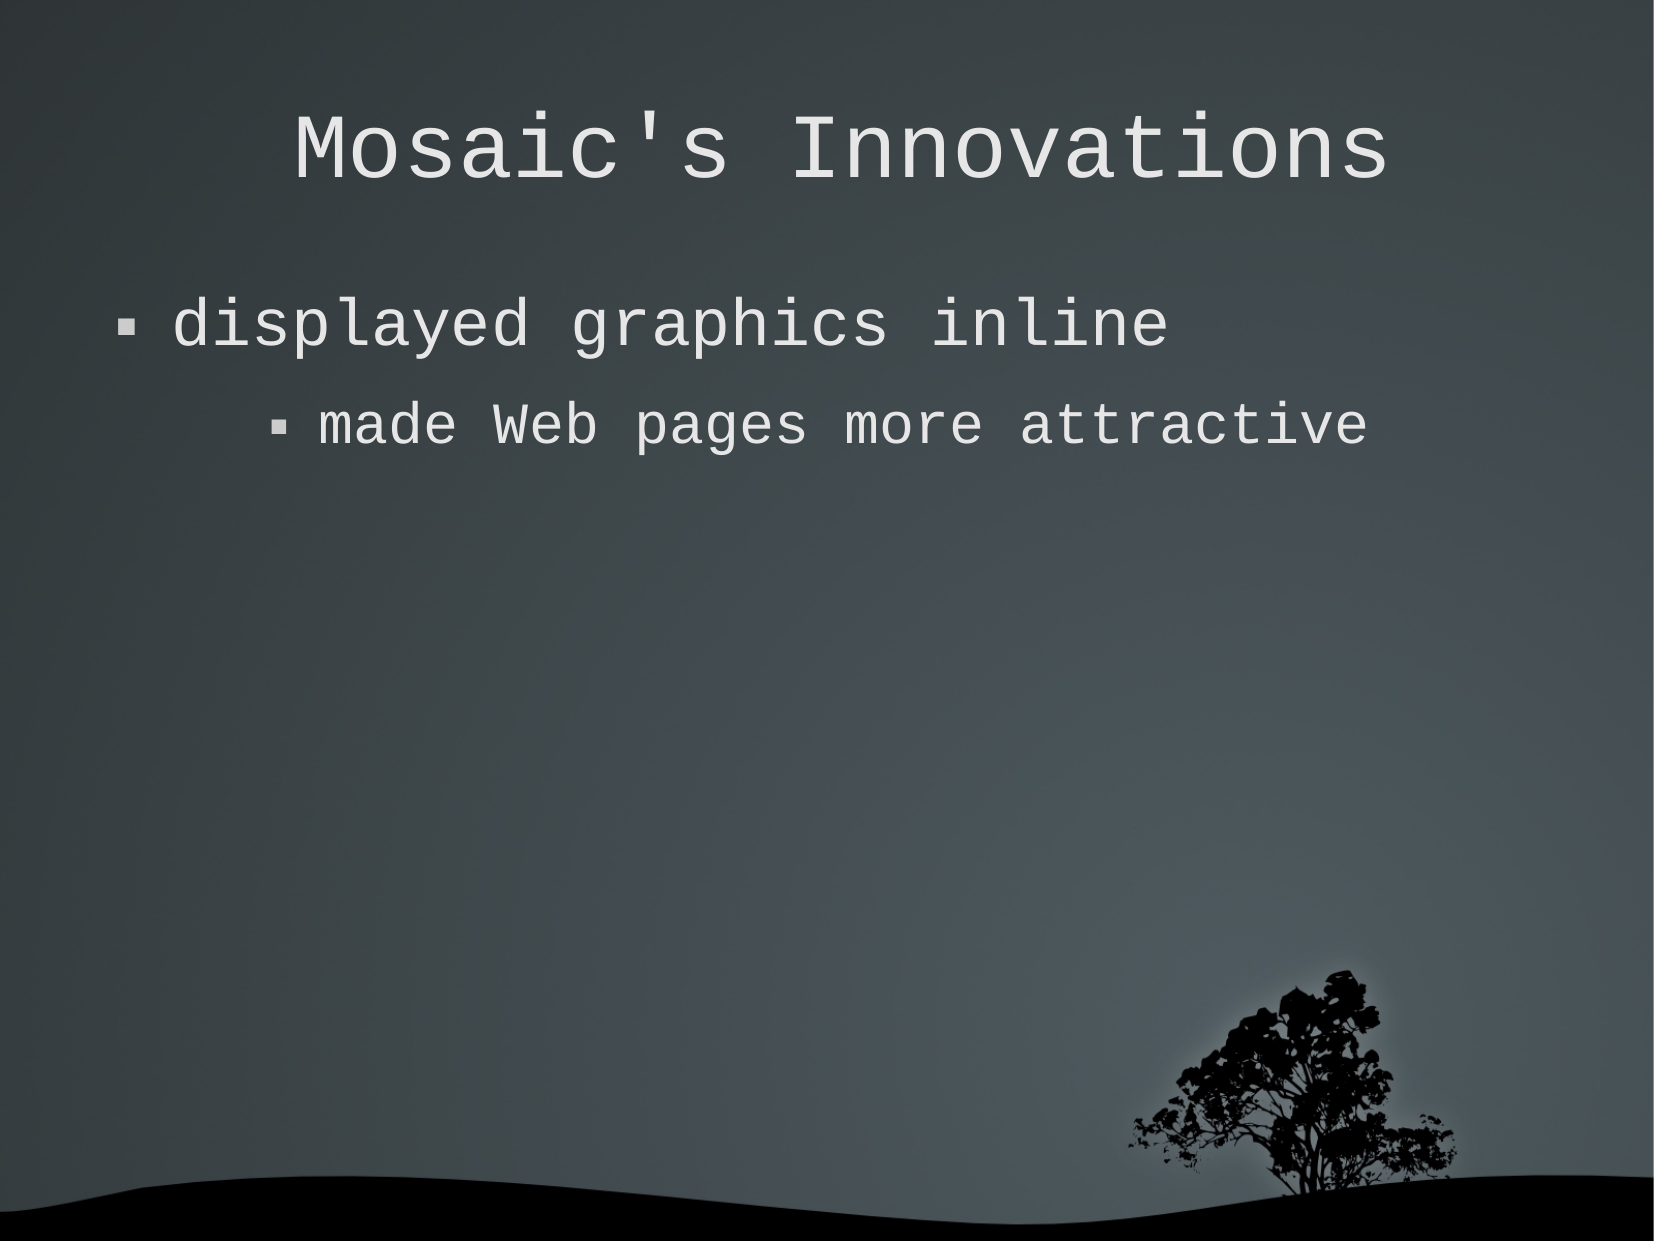

# Mosaic's Innovations
displayed graphics inline
made Web pages more attractive